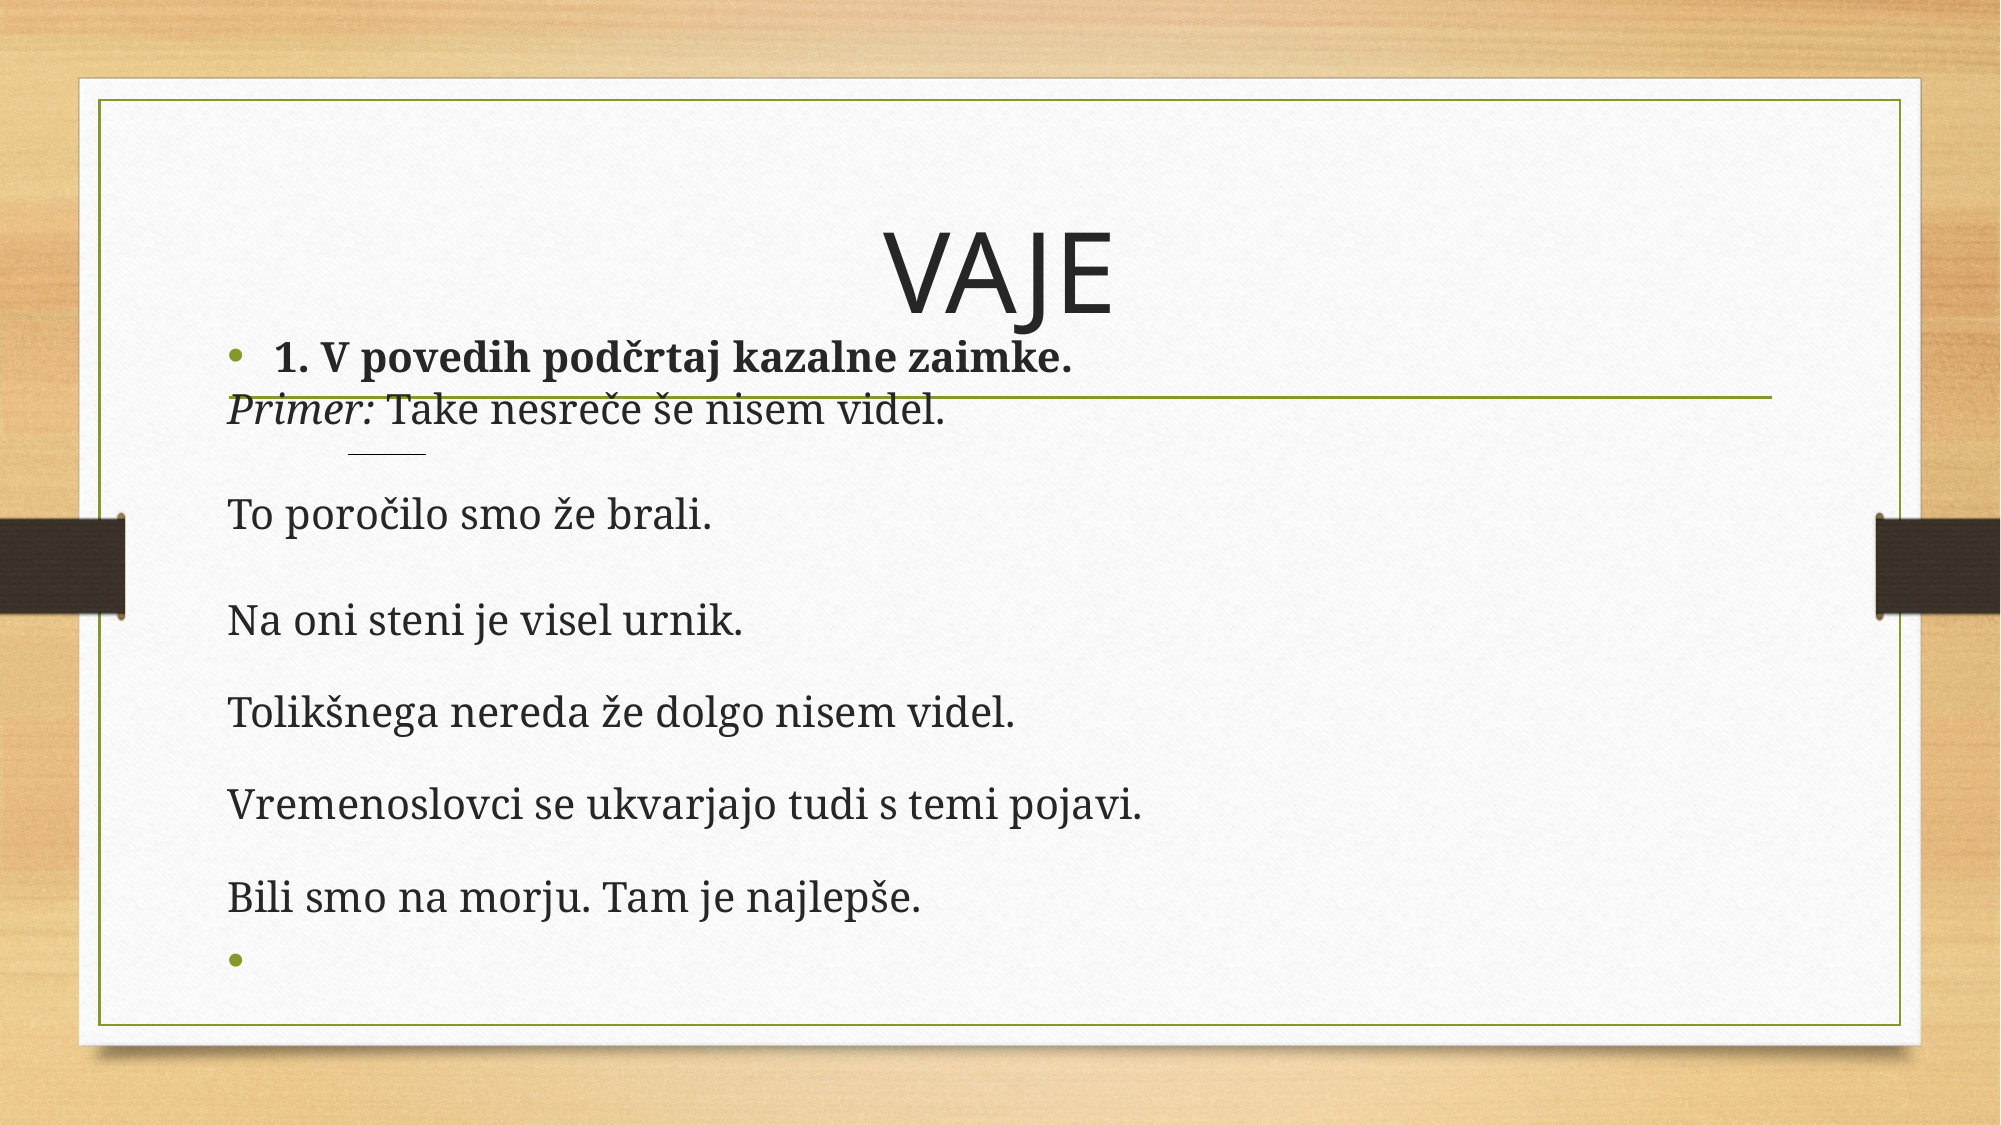

# VAJE
1. V povedih podčrtaj kazalne zaimke.
Primer: Take nesreče še nisem videl.
To poročilo smo že brali.
Na oni steni je visel urnik.
Tolikšnega nereda že dolgo nisem videl.
Vremenoslovci se ukvarjajo tudi s temi pojavi.
Bili smo na morju. Tam je najlepše.